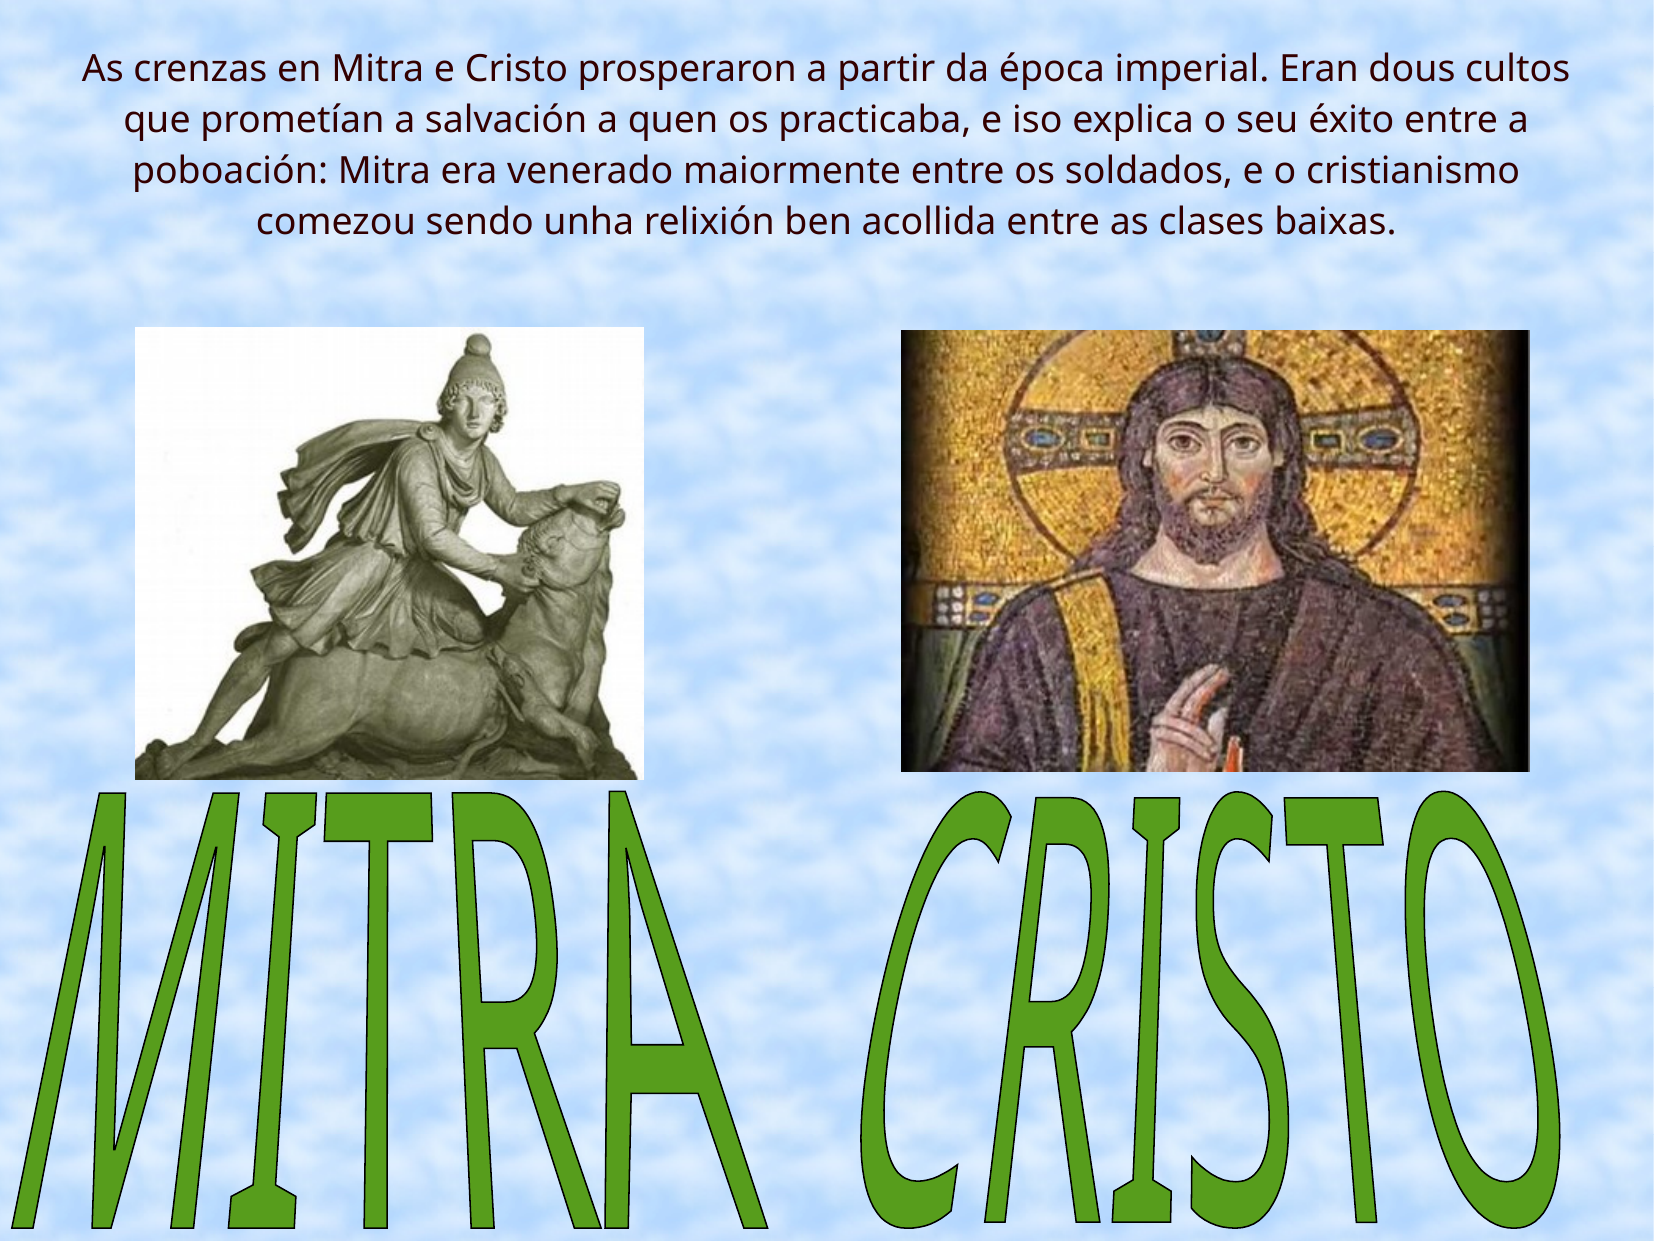

As crenzas en Mitra e Cristo prosperaron a partir da época imperial. Eran dous cultos que prometían a salvación a quen os practicaba, e iso explica o seu éxito entre a poboación: Mitra era venerado maiormente entre os soldados, e o cristianismo comezou sendo unha relixión ben acollida entre as clases baixas.
MITRA
CRISTO